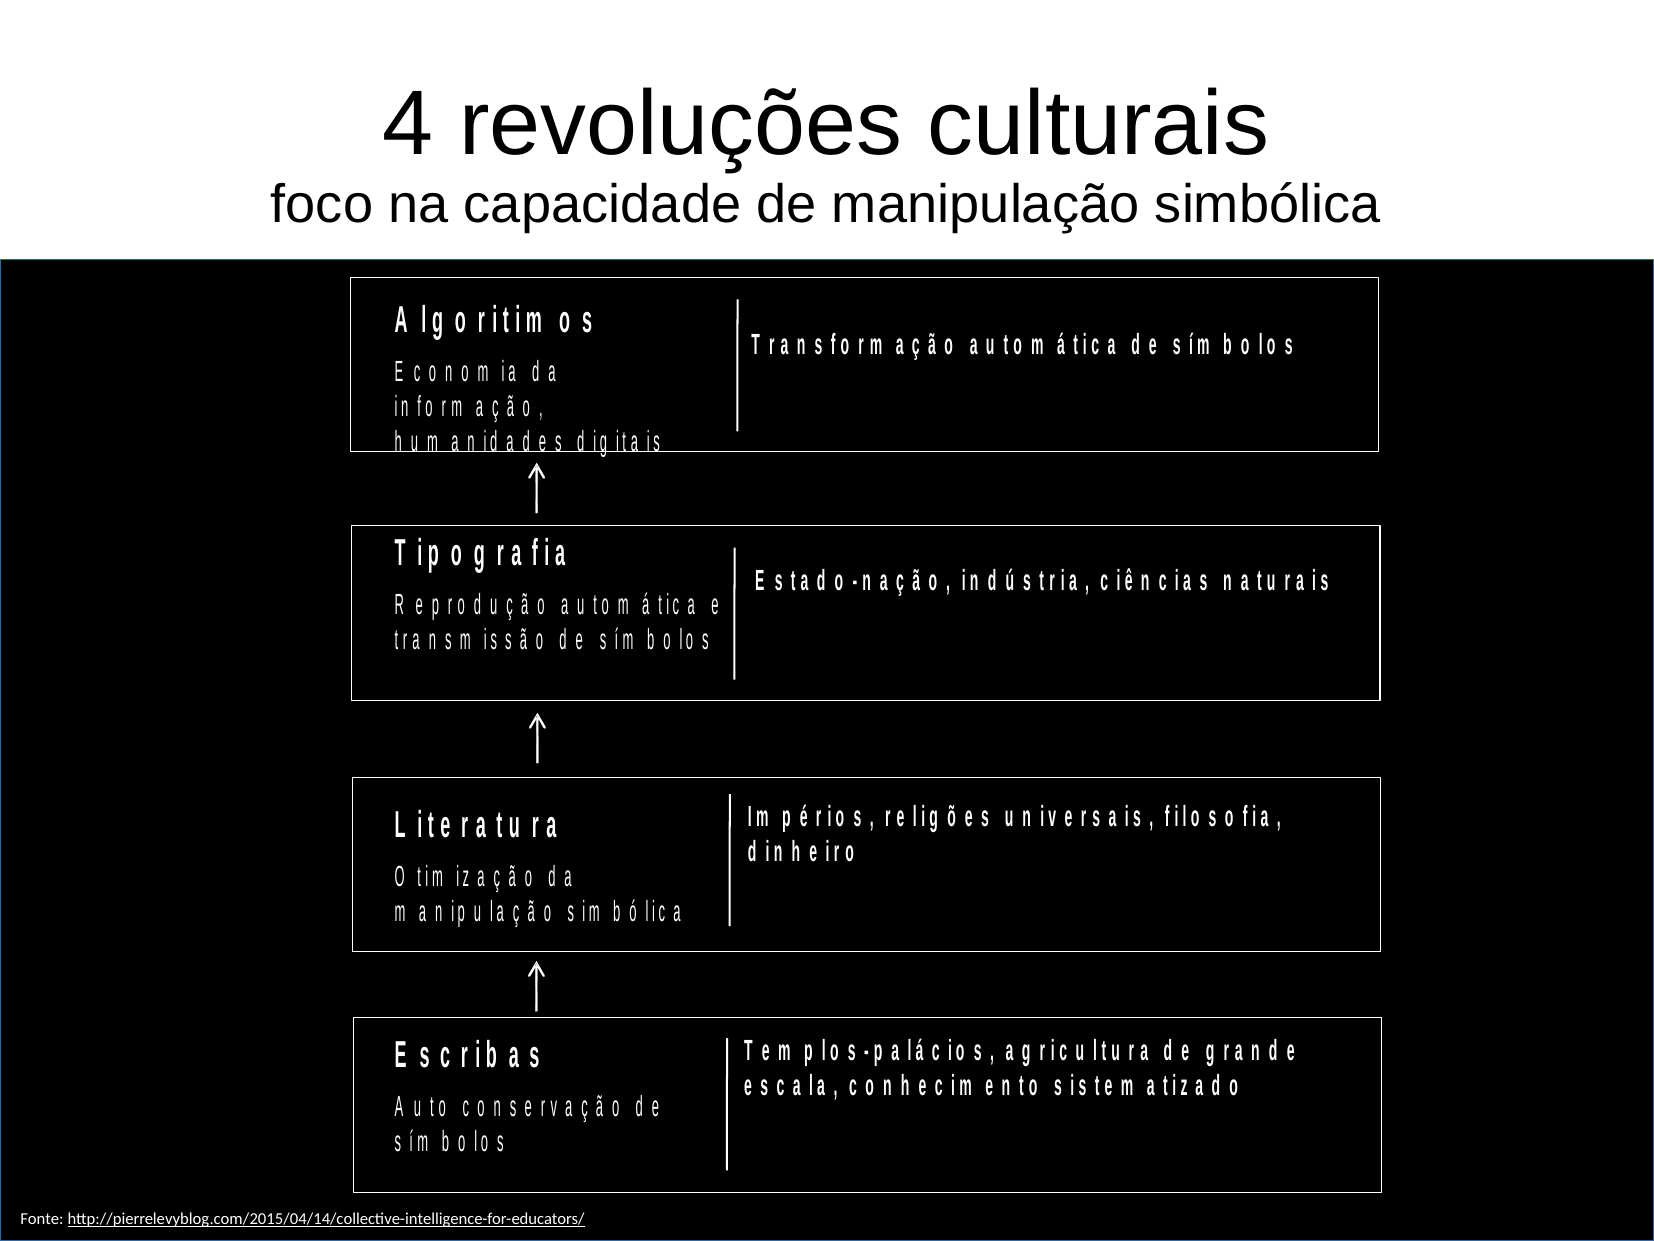

# 4 revoluções culturais foco na capacidade de manipulação simbólica
Fonte: http://pierrelevyblog.com/2015/04/14/collective-intelligence-for-educators/